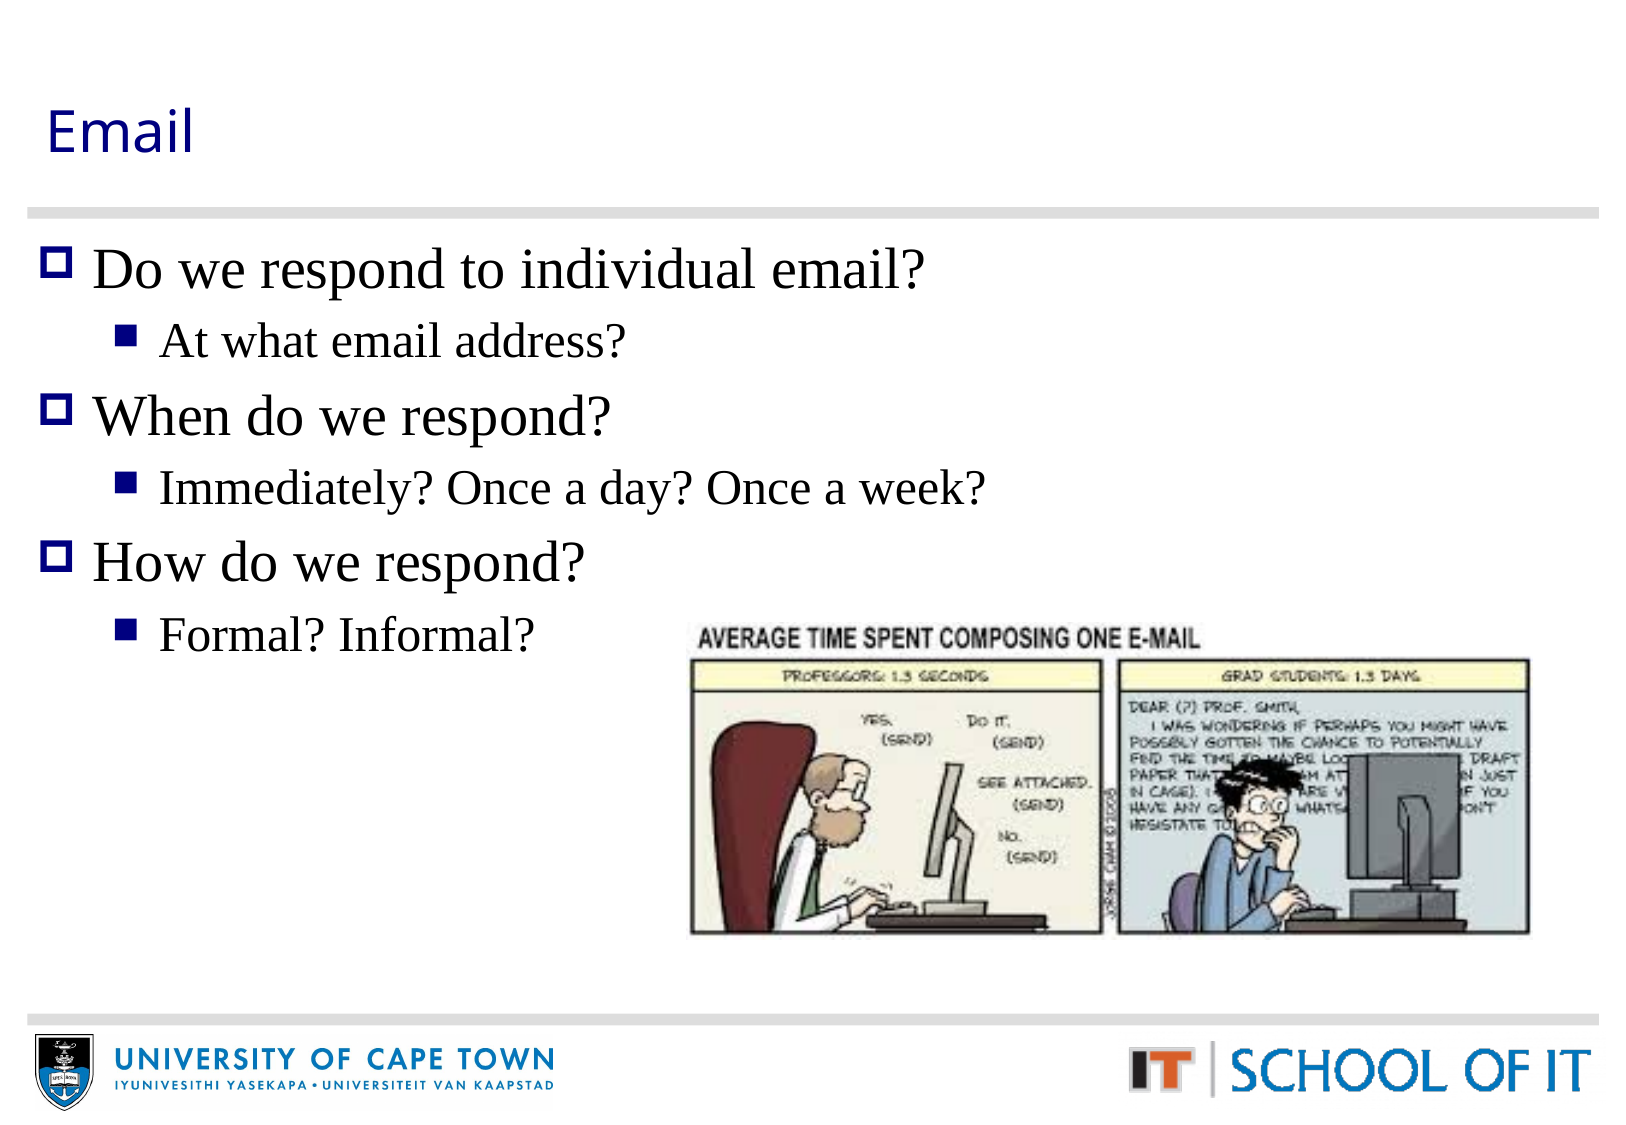

# Email
Do we respond to individual email?
At what email address?
When do we respond?
Immediately? Once a day? Once a week?
How do we respond?
Formal? Informal?